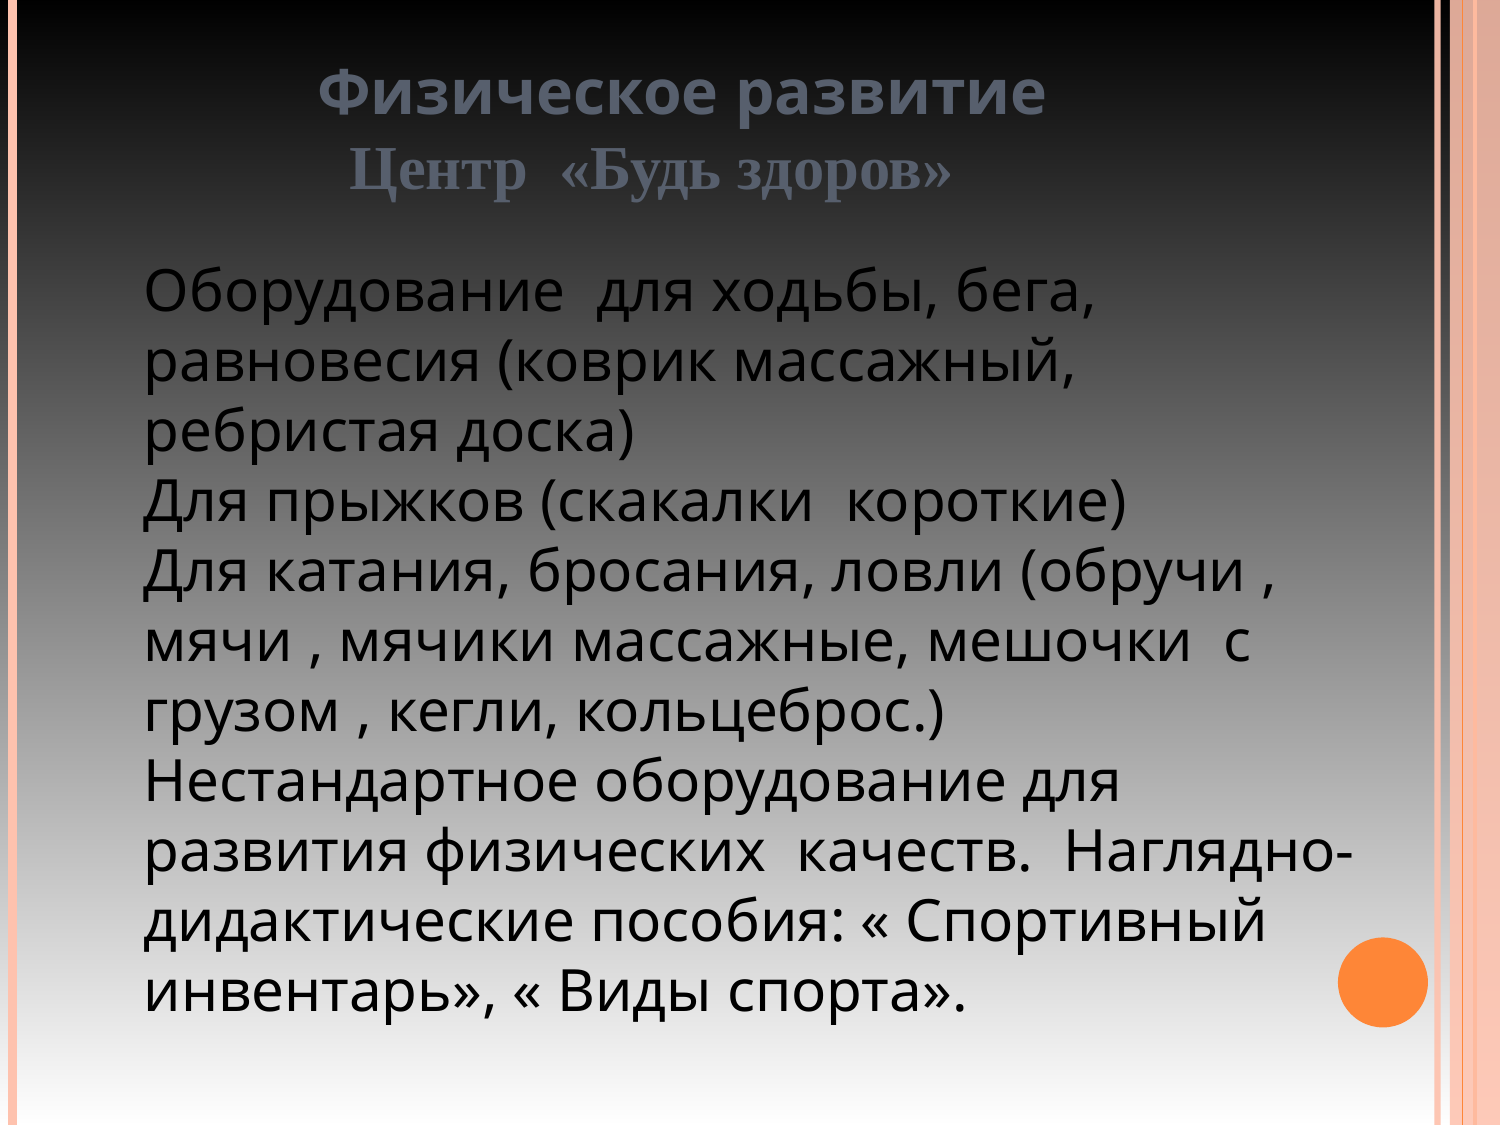

# Физическое развитие Центр «Будь здоров»
Оборудование для ходьбы, бега, равновесия (коврик массажный, ребристая доска)
Для прыжков (скакалки короткие)
Для катания, бросания, ловли (обручи , мячи , мячики массажные, мешочки с грузом , кегли, кольцеброс.)
Нестандартное оборудование для развития физических качеств. Наглядно-дидактические пособия: « Спортивный инвентарь», « Виды спорта».